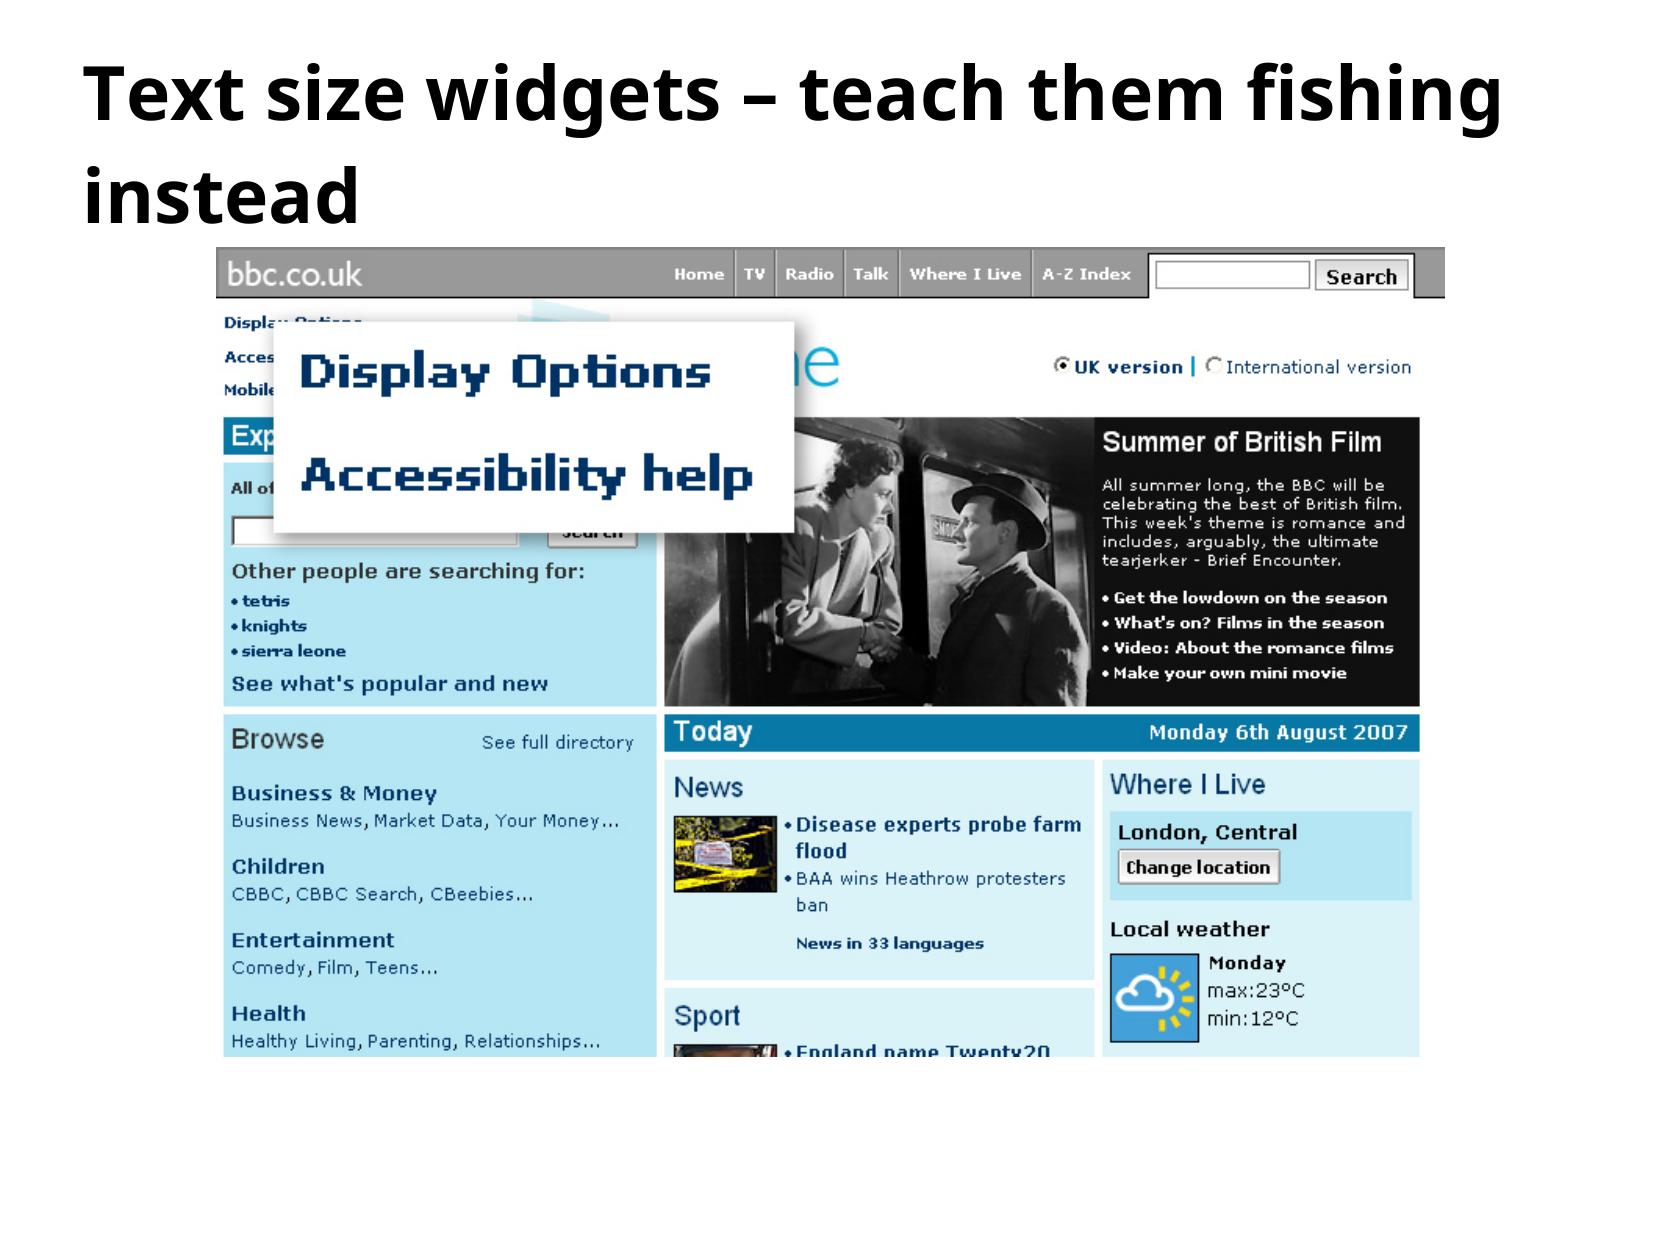

# Text size widgets – teach them fishing instead